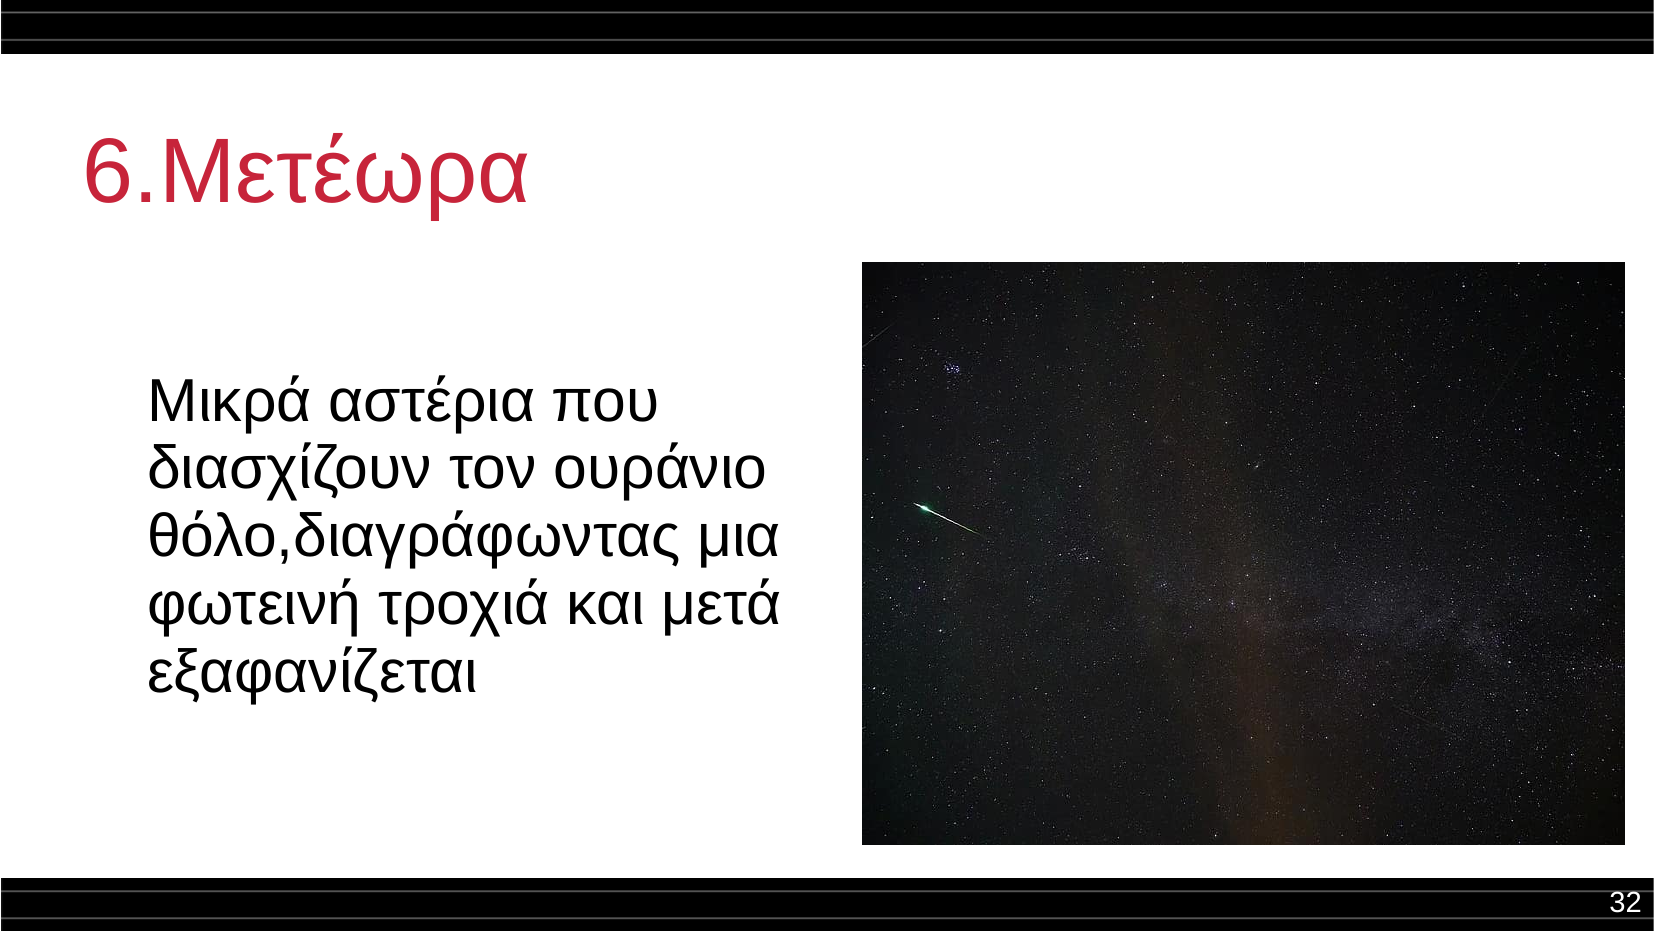

# 6.Μετέωρα
Μικρά αστέρια που διασχίζουν τον ουράνιο θόλο,διαγράφωντας μια φωτεινή τροχιά και μετά εξαφανίζεται